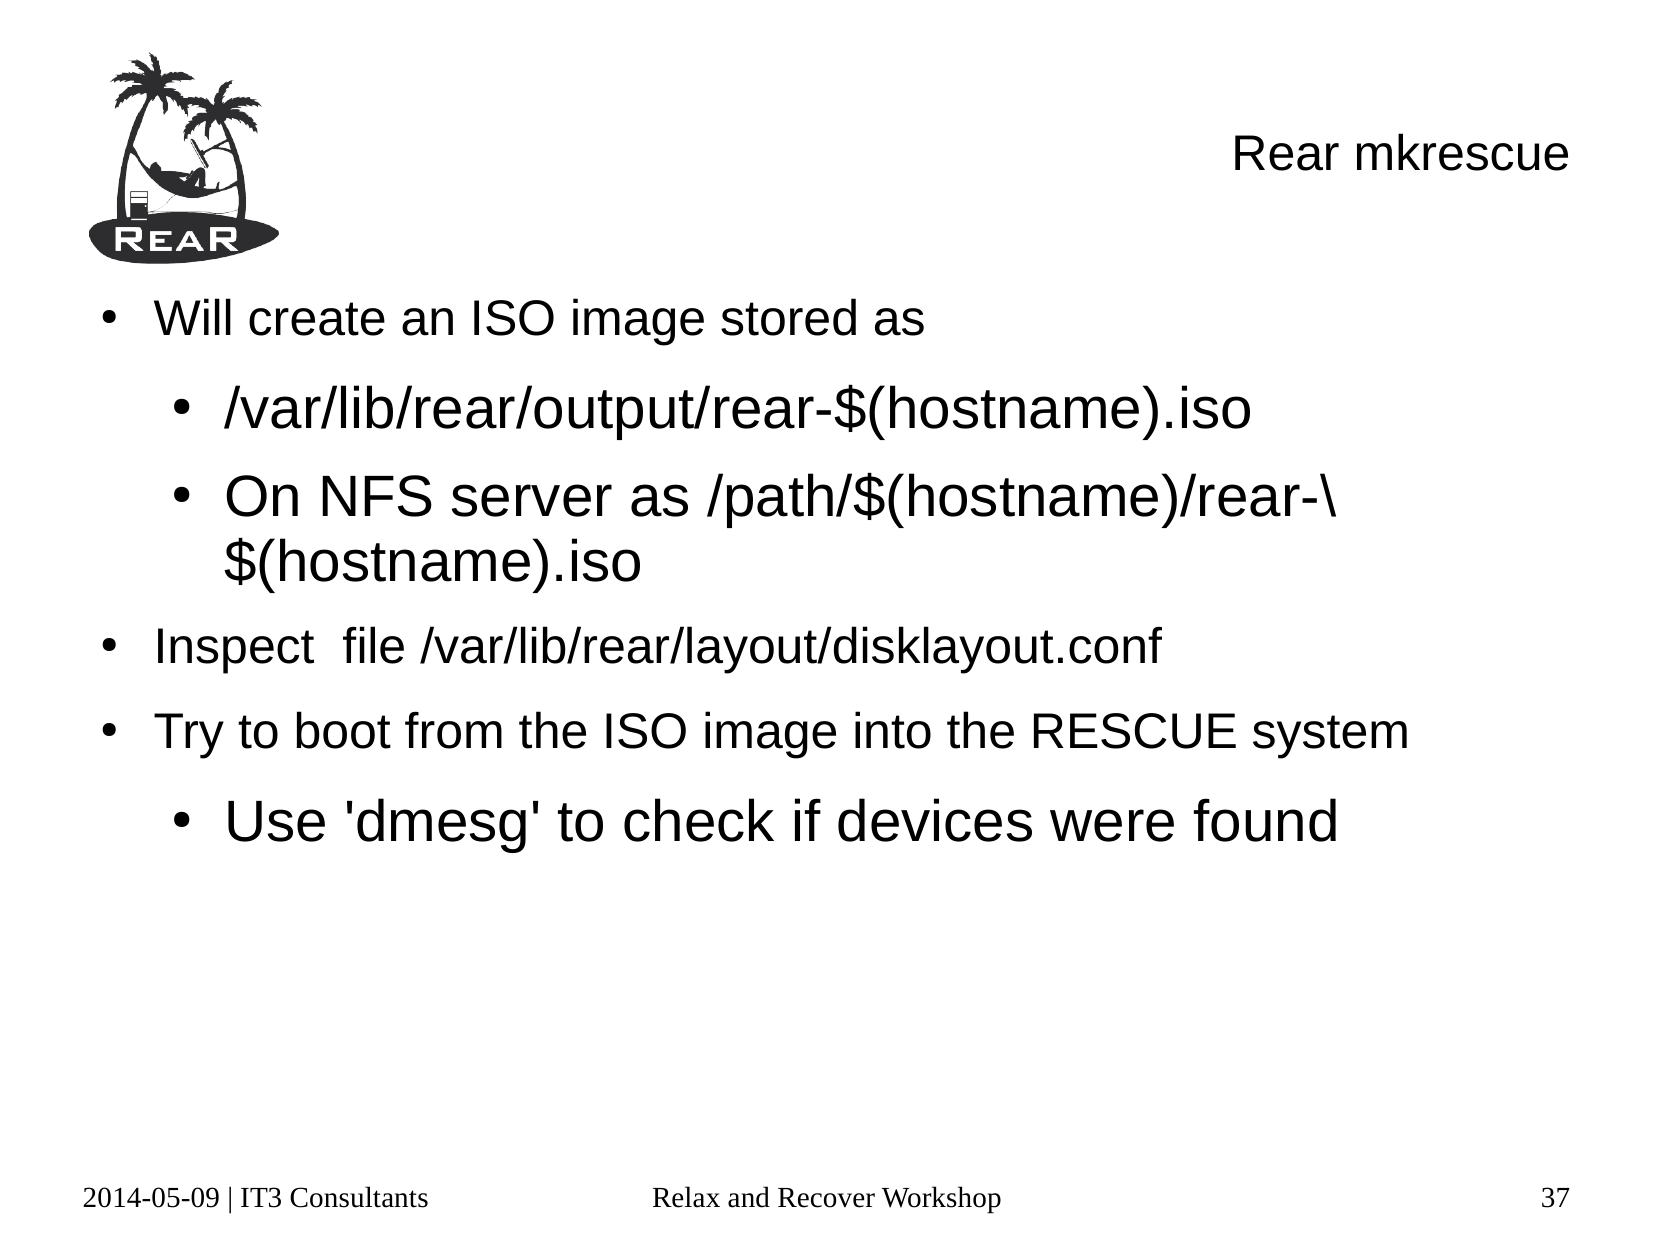

# Rear mkrescue
Will create an ISO image stored as
/var/lib/rear/output/rear-$(hostname).iso
On NFS server as /path/$(hostname)/rear-\			$(hostname).iso
Inspect file /var/lib/rear/layout/disklayout.conf
Try to boot from the ISO image into the RESCUE system
Use 'dmesg' to check if devices were found
2014-05-09 | IT3 Consultants
Relax and Recover Workshop
37